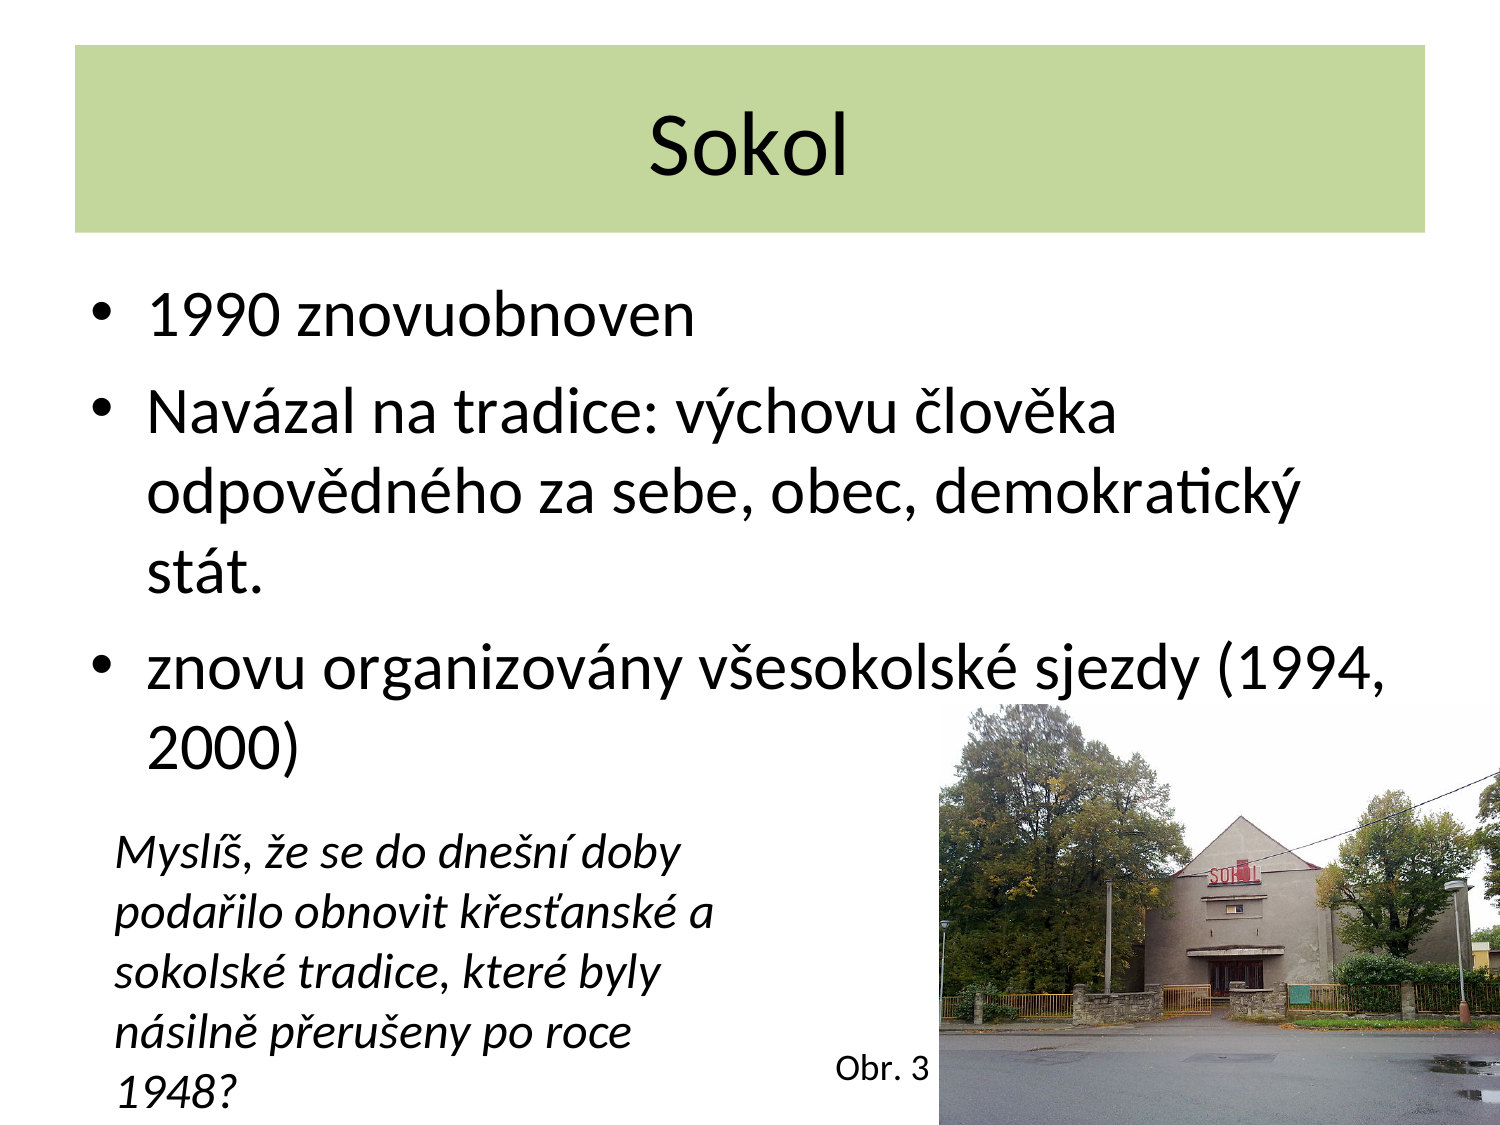

# Sokol
1990 znovuobnoven
Navázal na tradice: výchovu člověka odpovědného za sebe, obec, demokratický stát.
znovu organizovány všesokolské sjezdy (1994, 2000)
Myslíš, že se do dnešní doby podařilo obnovit křesťanské a sokolské tradice, které byly násilně přerušeny po roce 1948?
Obr. 3